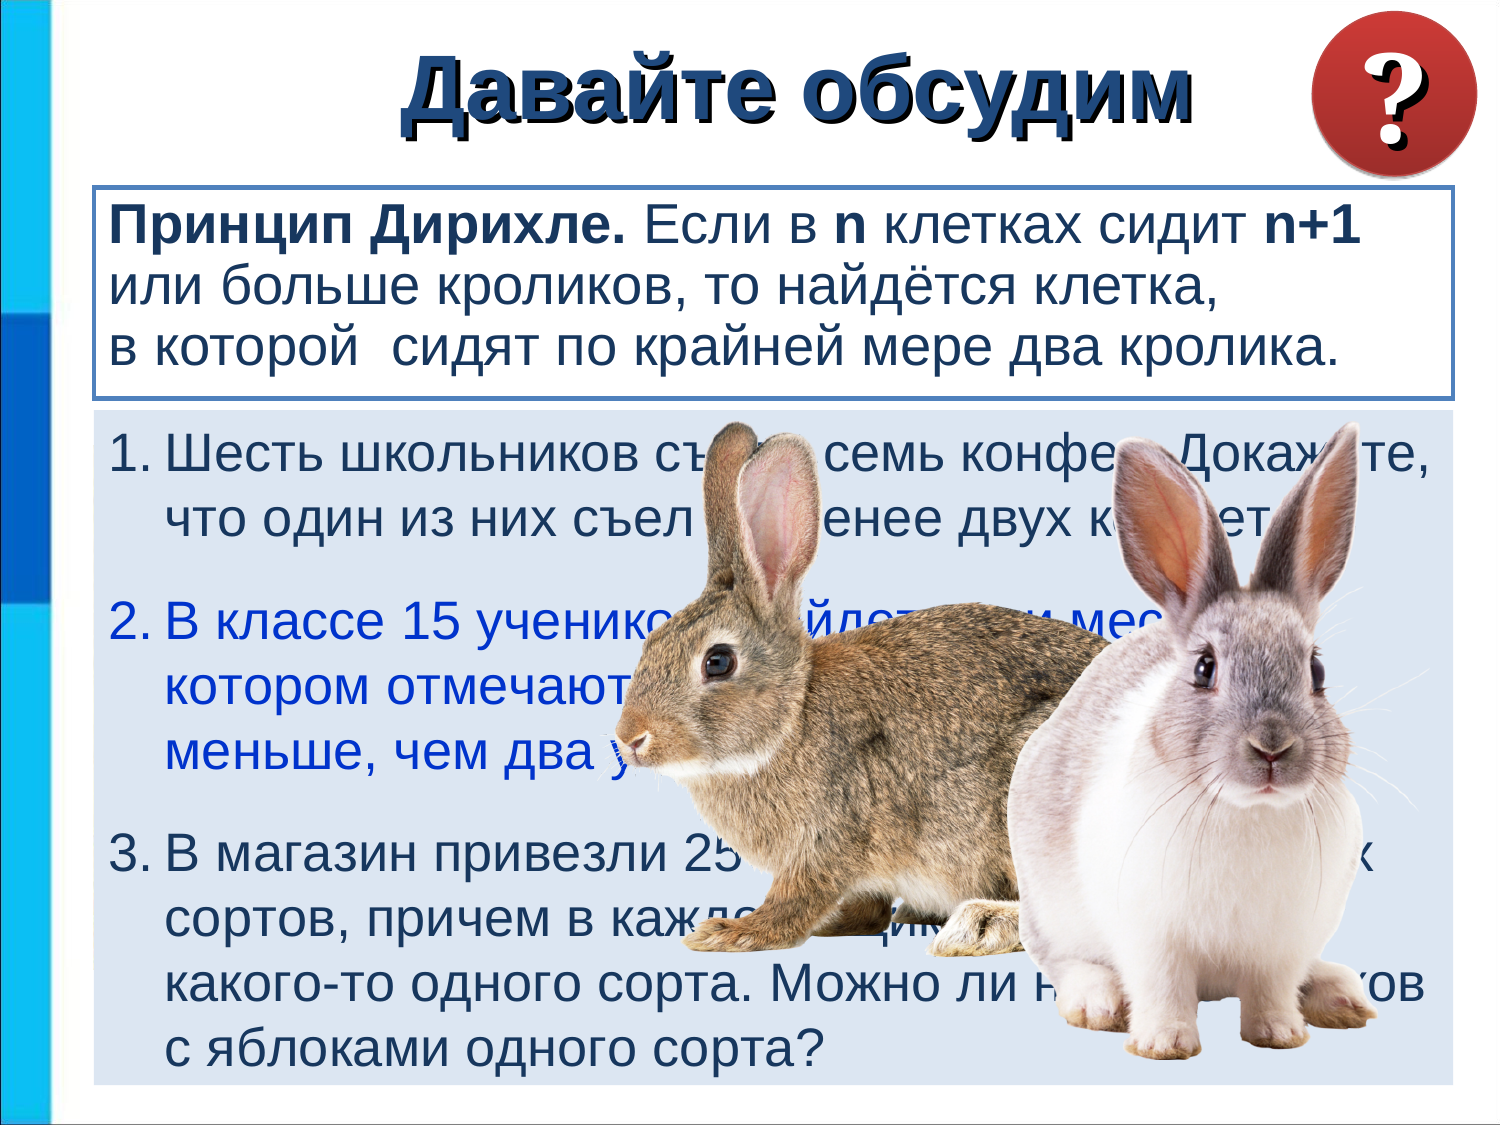

?
Давайте обсудим
# Принцип Дирихле. Если в n клетках сидит n+1 или больше кроликов, то найдётся клетка, в которой сидят по крайней мере два кролика.
Шесть школьников съели семь конфет. Докажите, что один из них съел не менее двух конфет.
В классе 15 учеников. Найдется ли месяц, в котором отмечают свои дни рождения не меньше, чем два ученика этого класса?
В магазин привезли 25 ящиков с яблоками трех сортов, причем в каждом ящике лежат яблоки какого-то одного сорта. Можно ли найти 9 ящиков с яблоками одного сорта?